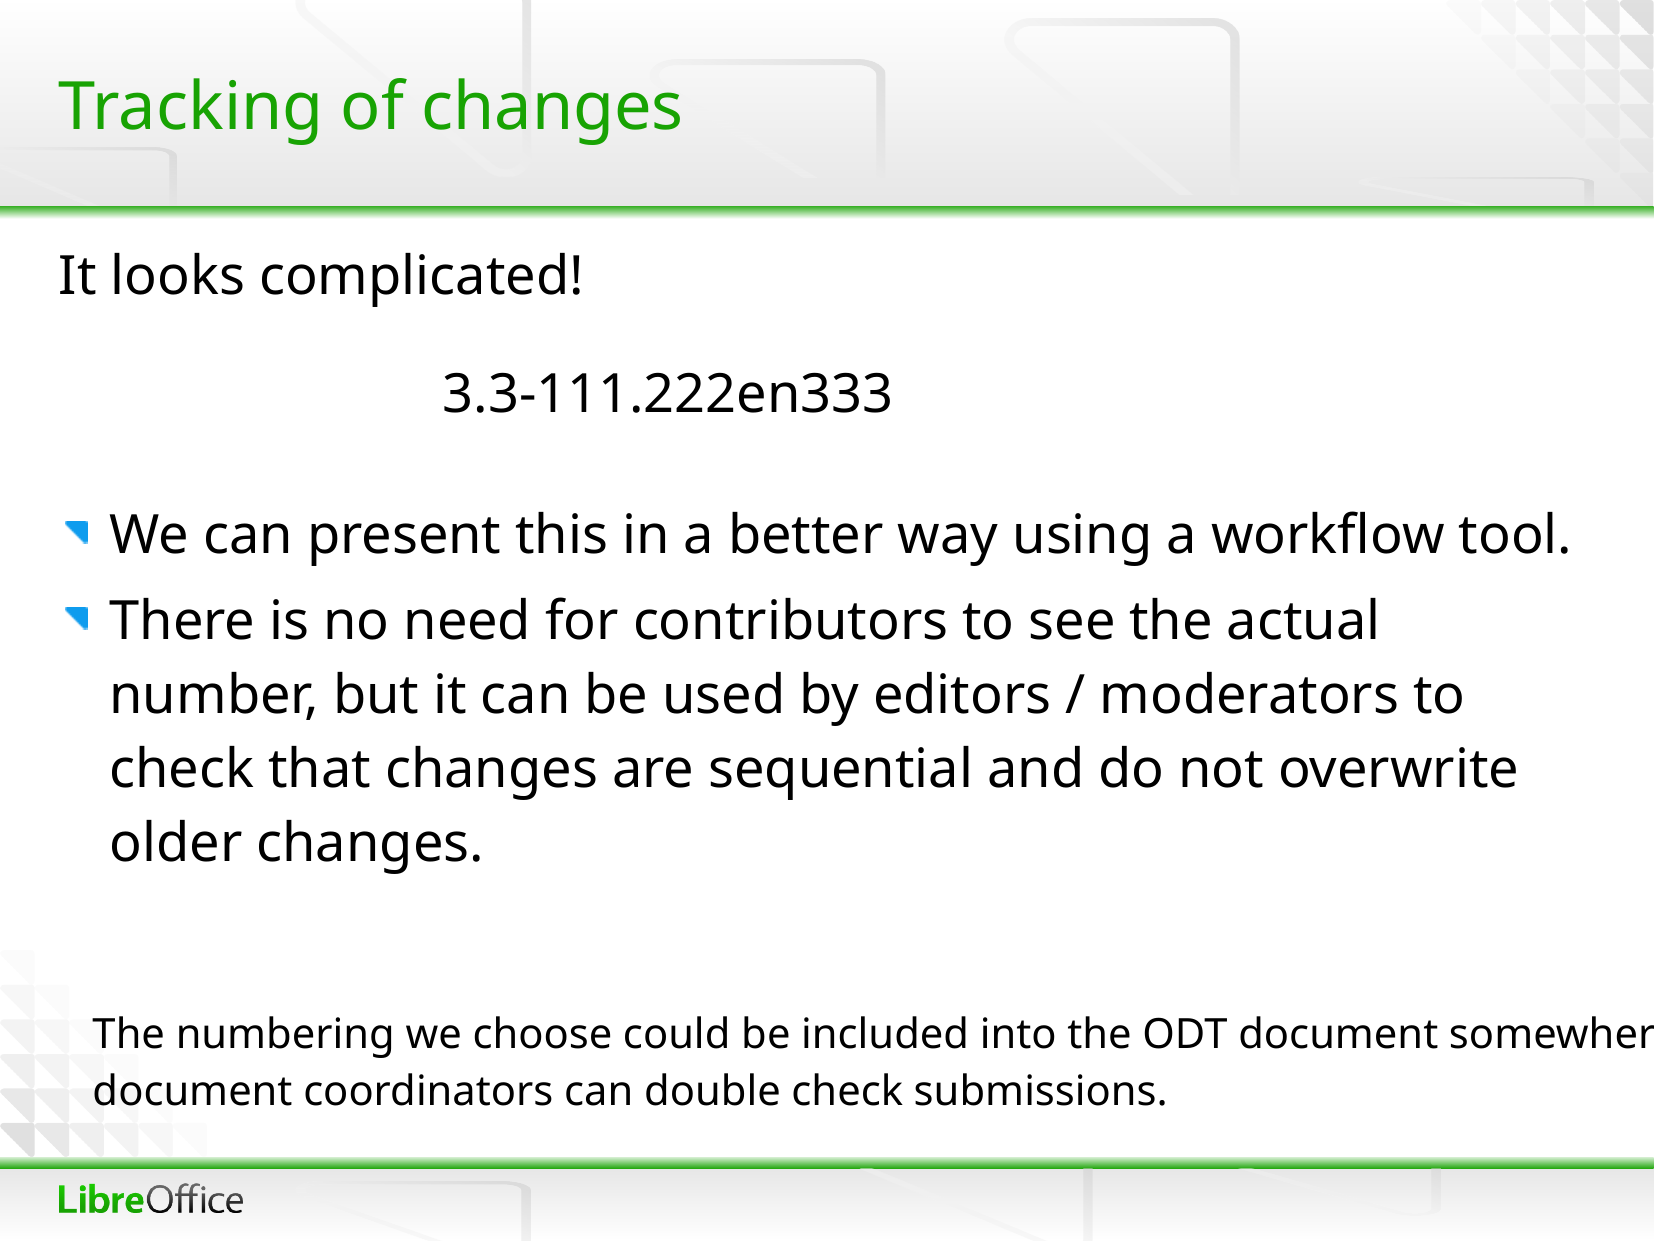

# Tracking of changes
It looks complicated!
3.3-111.222en333
We can present this in a better way using a workflow tool.
There is no need for contributors to see the actual number, but it can be used by editors / moderators to check that changes are sequential and do not overwrite older changes.
The numbering we choose could be included into the ODT document somewhere so document coordinators can double check submissions.